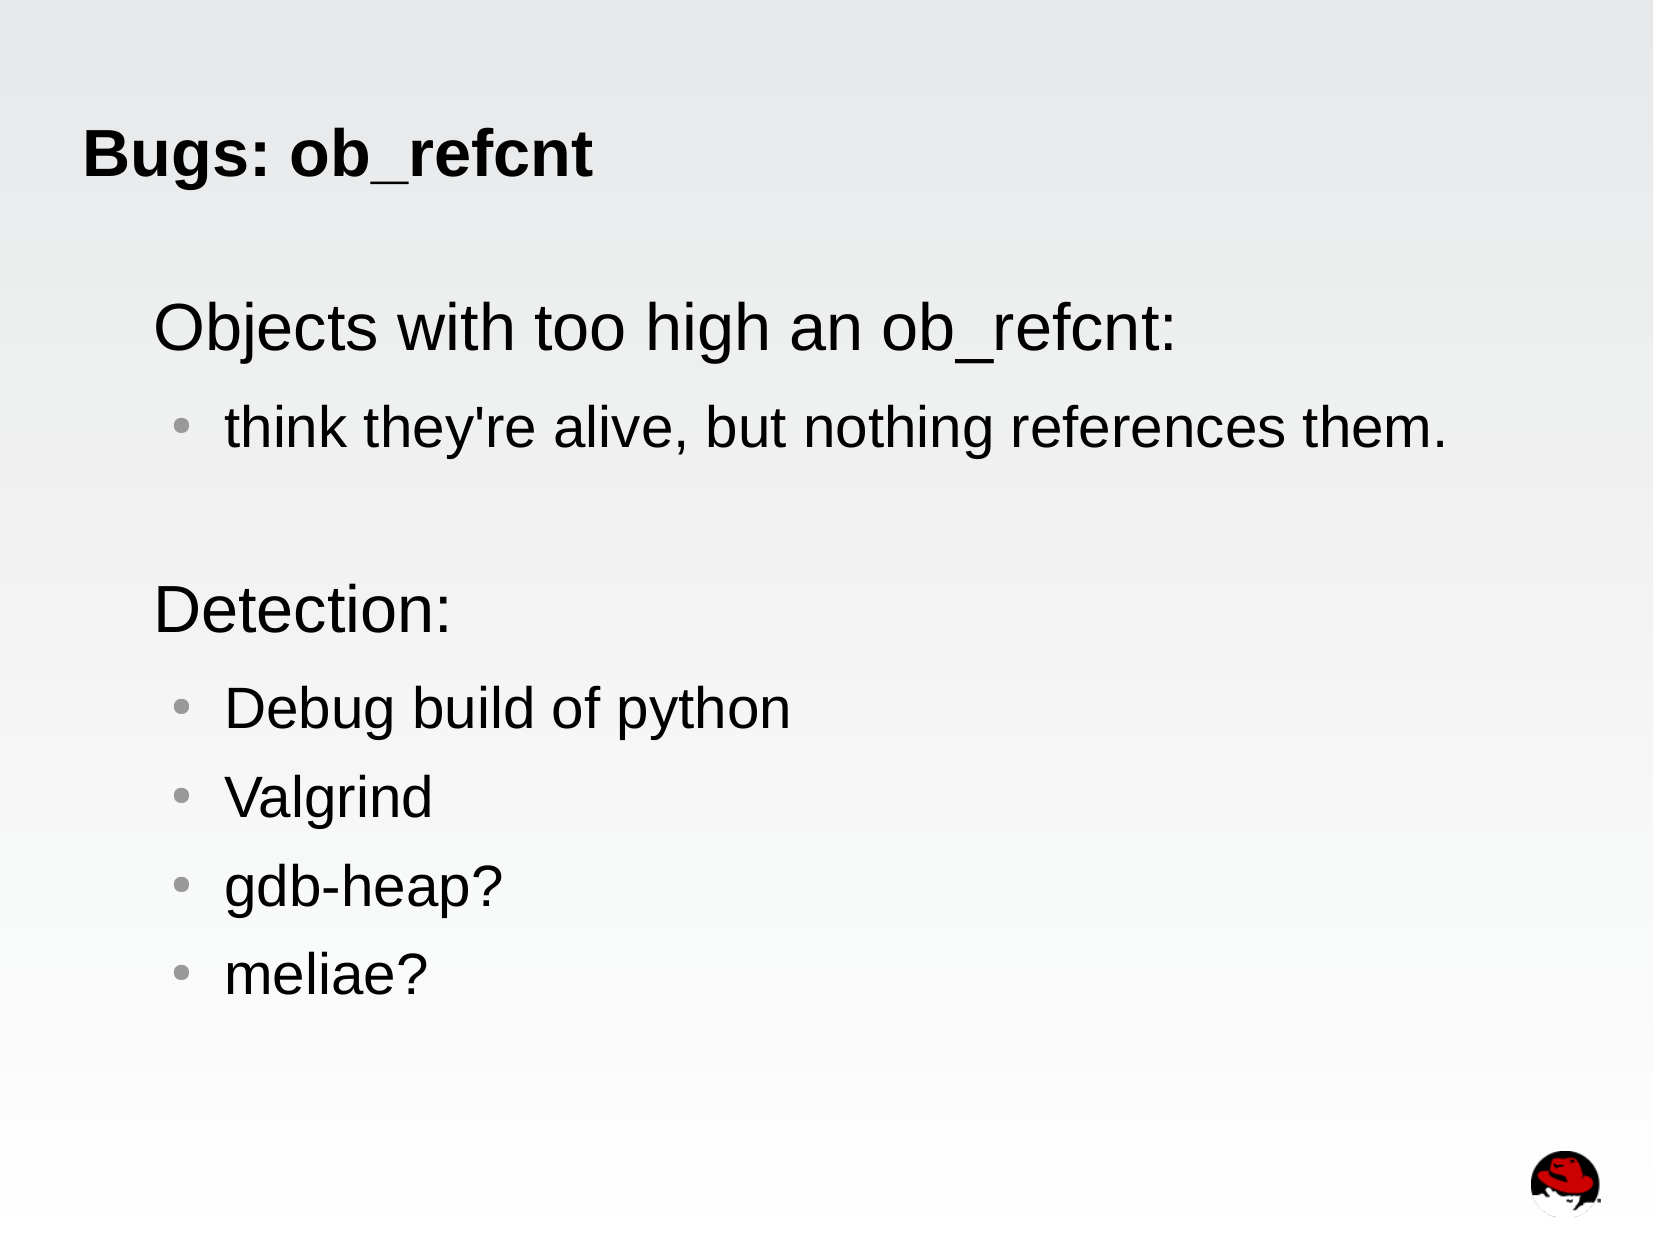

# Bugs: ob_refcnt
Objects with too high an ob_refcnt:
think they're alive, but nothing references them.
Detection:
Debug build of python
Valgrind
gdb-heap?
meliae?